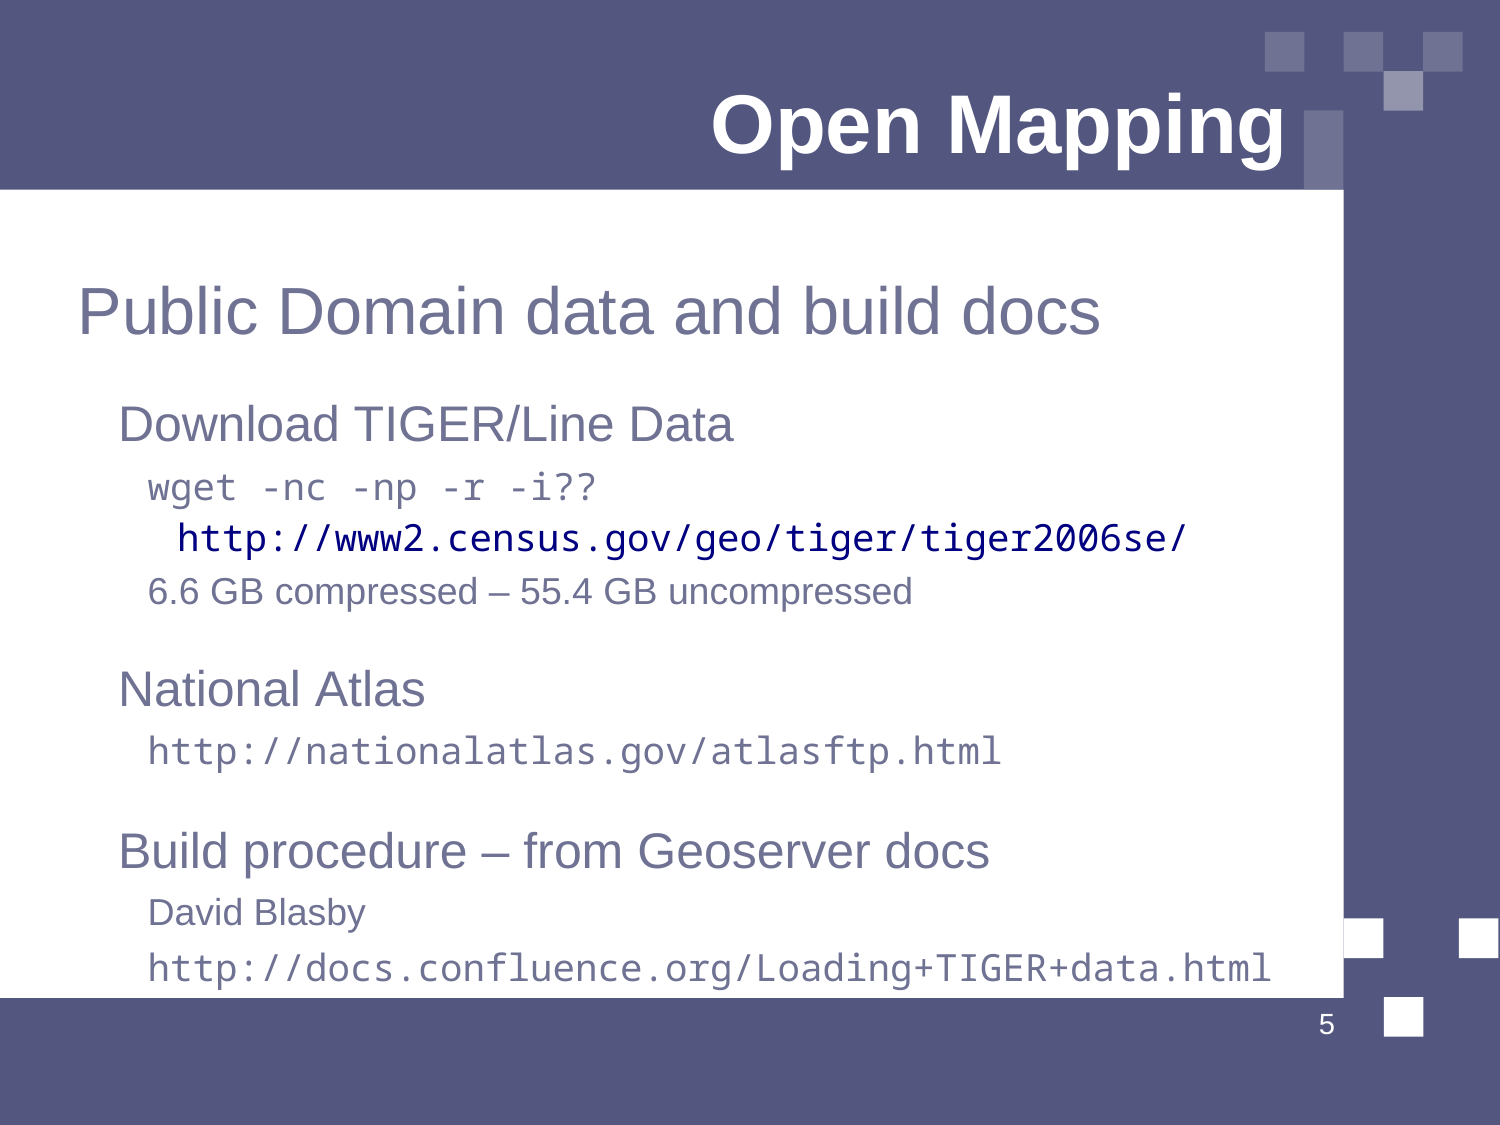

# Open Mapping
 Public Domain data and build docs
Download TIGER/Line Data
wget -nc -np -r -i?? http://www2.census.gov/geo/tiger/tiger2006se/
6.6 GB compressed – 55.4 GB uncompressed
National Atlas
http://nationalatlas.gov/atlasftp.html
Build procedure – from Geoserver docs
David Blasby
http://docs.confluence.org/Loading+TIGER+data.html
5